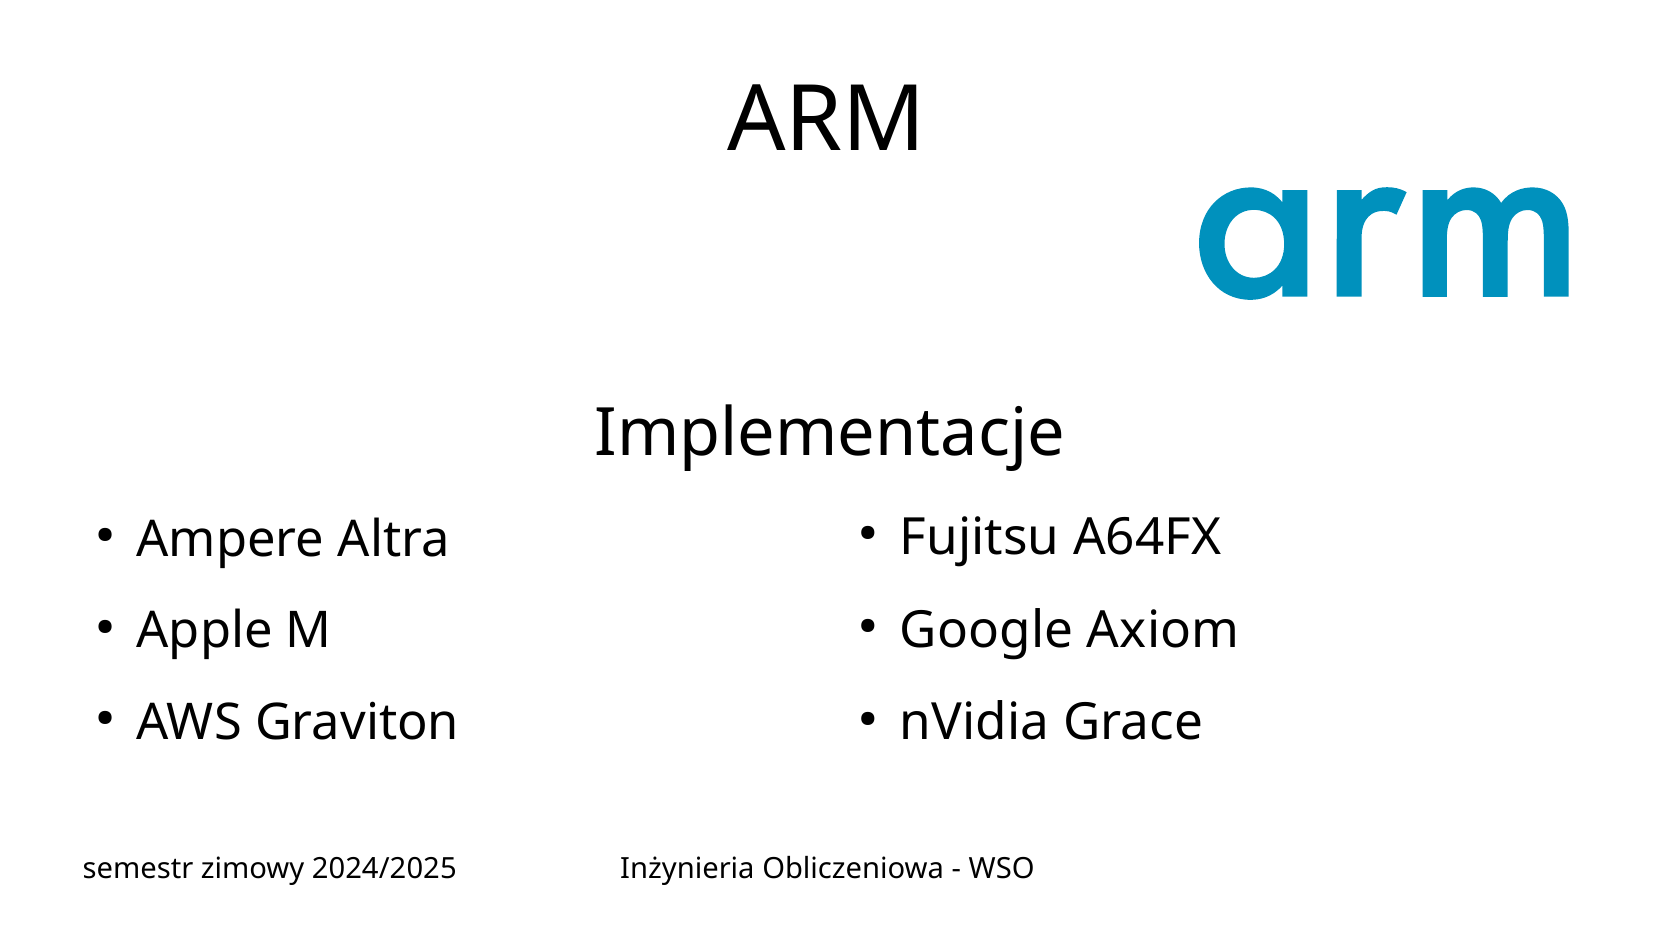

# ARM
Implementacje
Fujitsu A64FX
Google Axiom
nVidia Grace
Ampere Altra
Apple M
AWS Graviton
semestr zimowy 2024/2025
Inżynieria Obliczeniowa - WSO